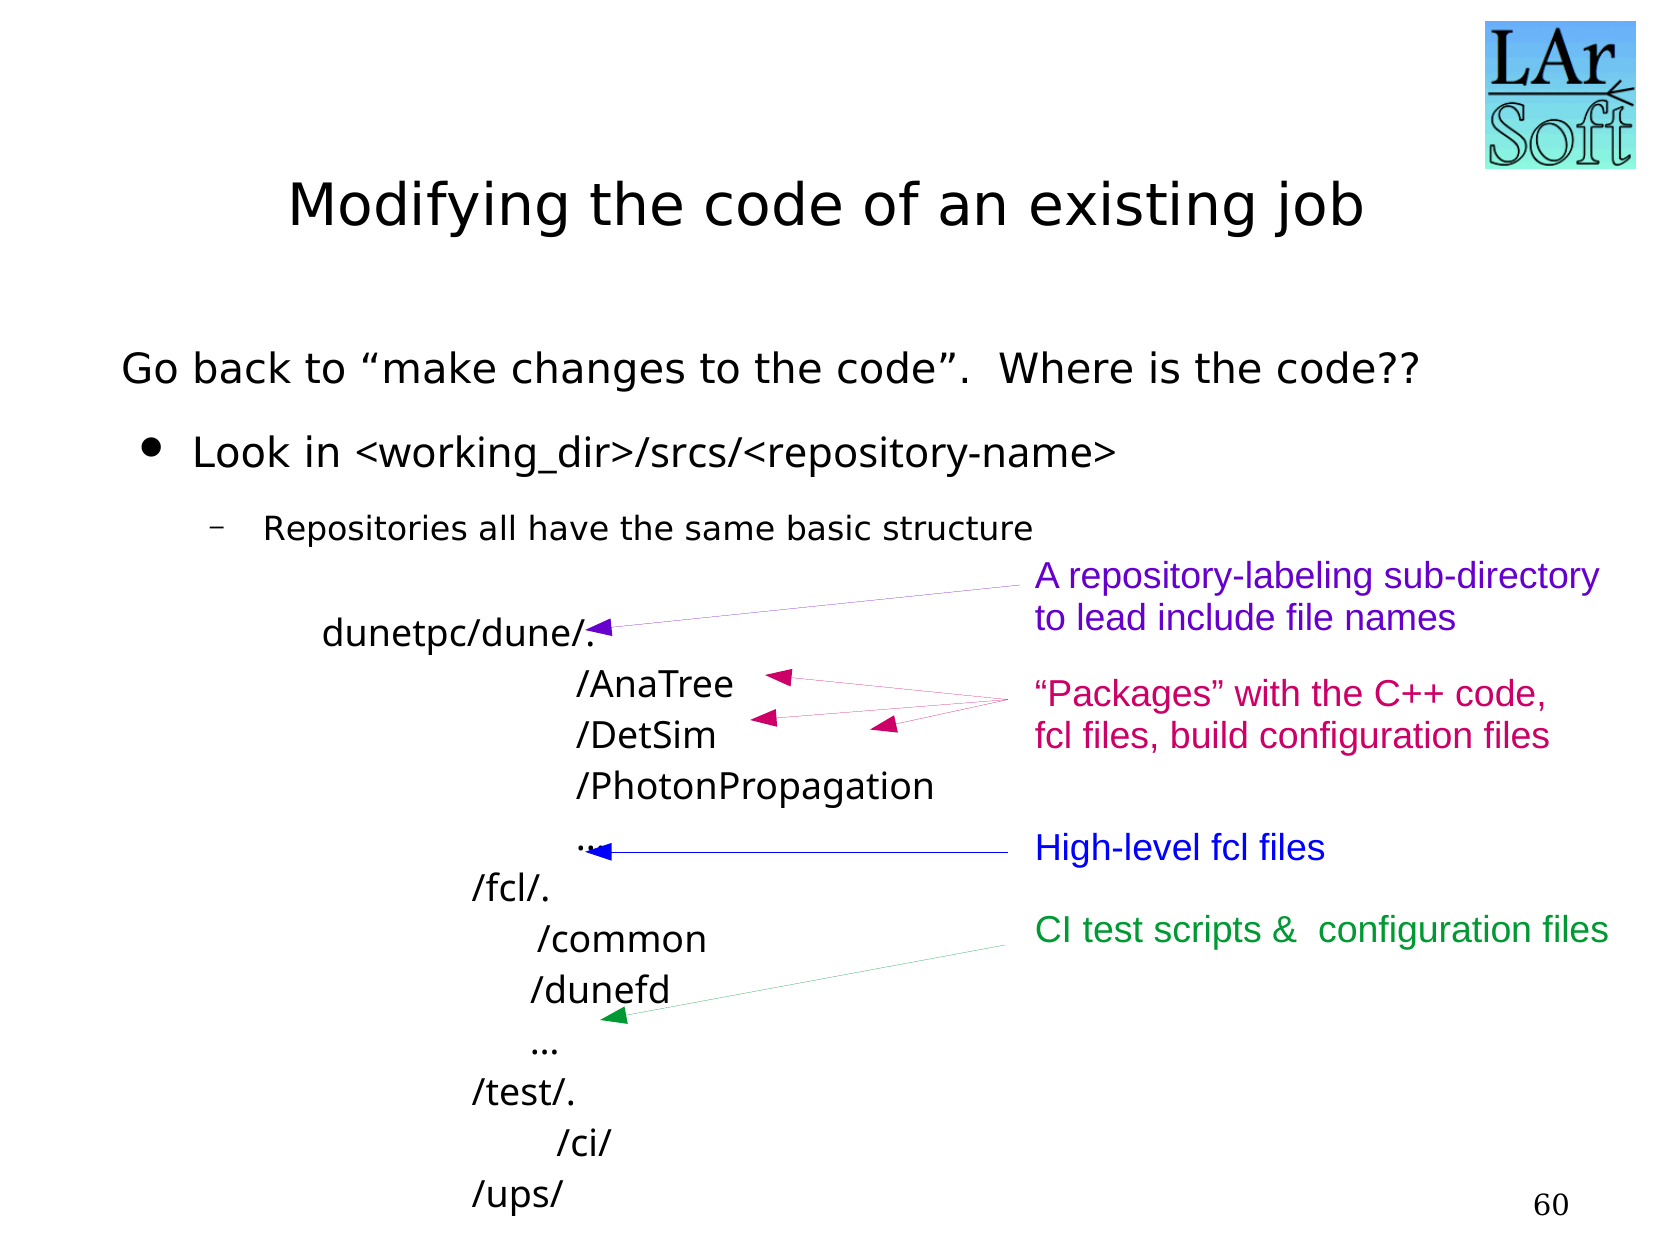

# Modifying the code of an existing job
Go back to “make changes to the code”. Where is the code??
Look in <working_dir>/srcs/<repository-name>
Repositories all have the same basic structure
A repository-labeling sub-directory
to lead include file names
 dunetpc/dune/.
			 /AnaTree
			 /DetSim
 			 /PhotonPropagation
			 ...
 		 /fcl/.
			/common
		 /dunefd
		 …
		 /test/.
			 /ci/
		 /ups/
“Packages” with the C++ code,
fcl files, build configuration files
High-level fcl files
CI test scripts & configuration files
60